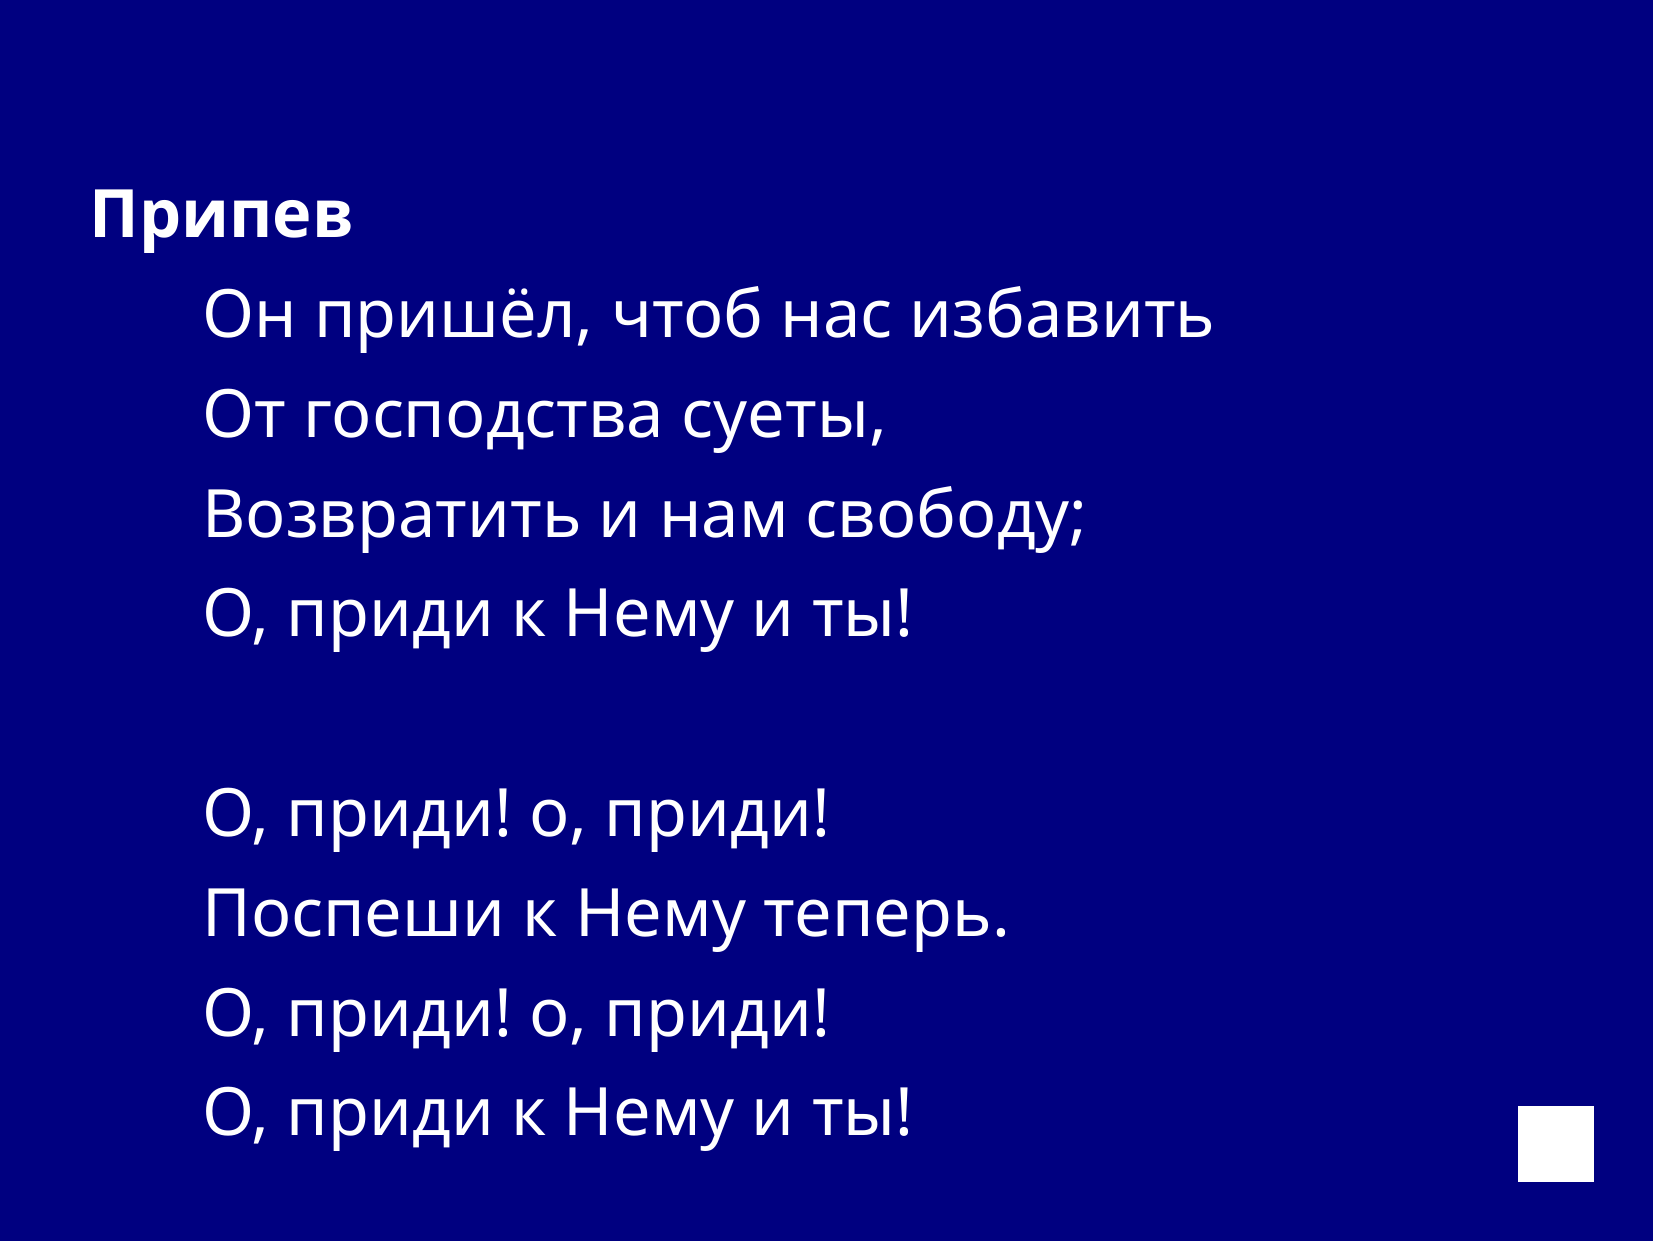

Припев
	Он пришёл, чтоб нас избавить
	От господства суеты,
	Возвратить и нам свободу;
	О, приди к Нему и ты!
	О, приди! о, приди!
	Поспеши к Нему теперь.
	О, приди! о, приди!
	О, приди к Нему и ты!